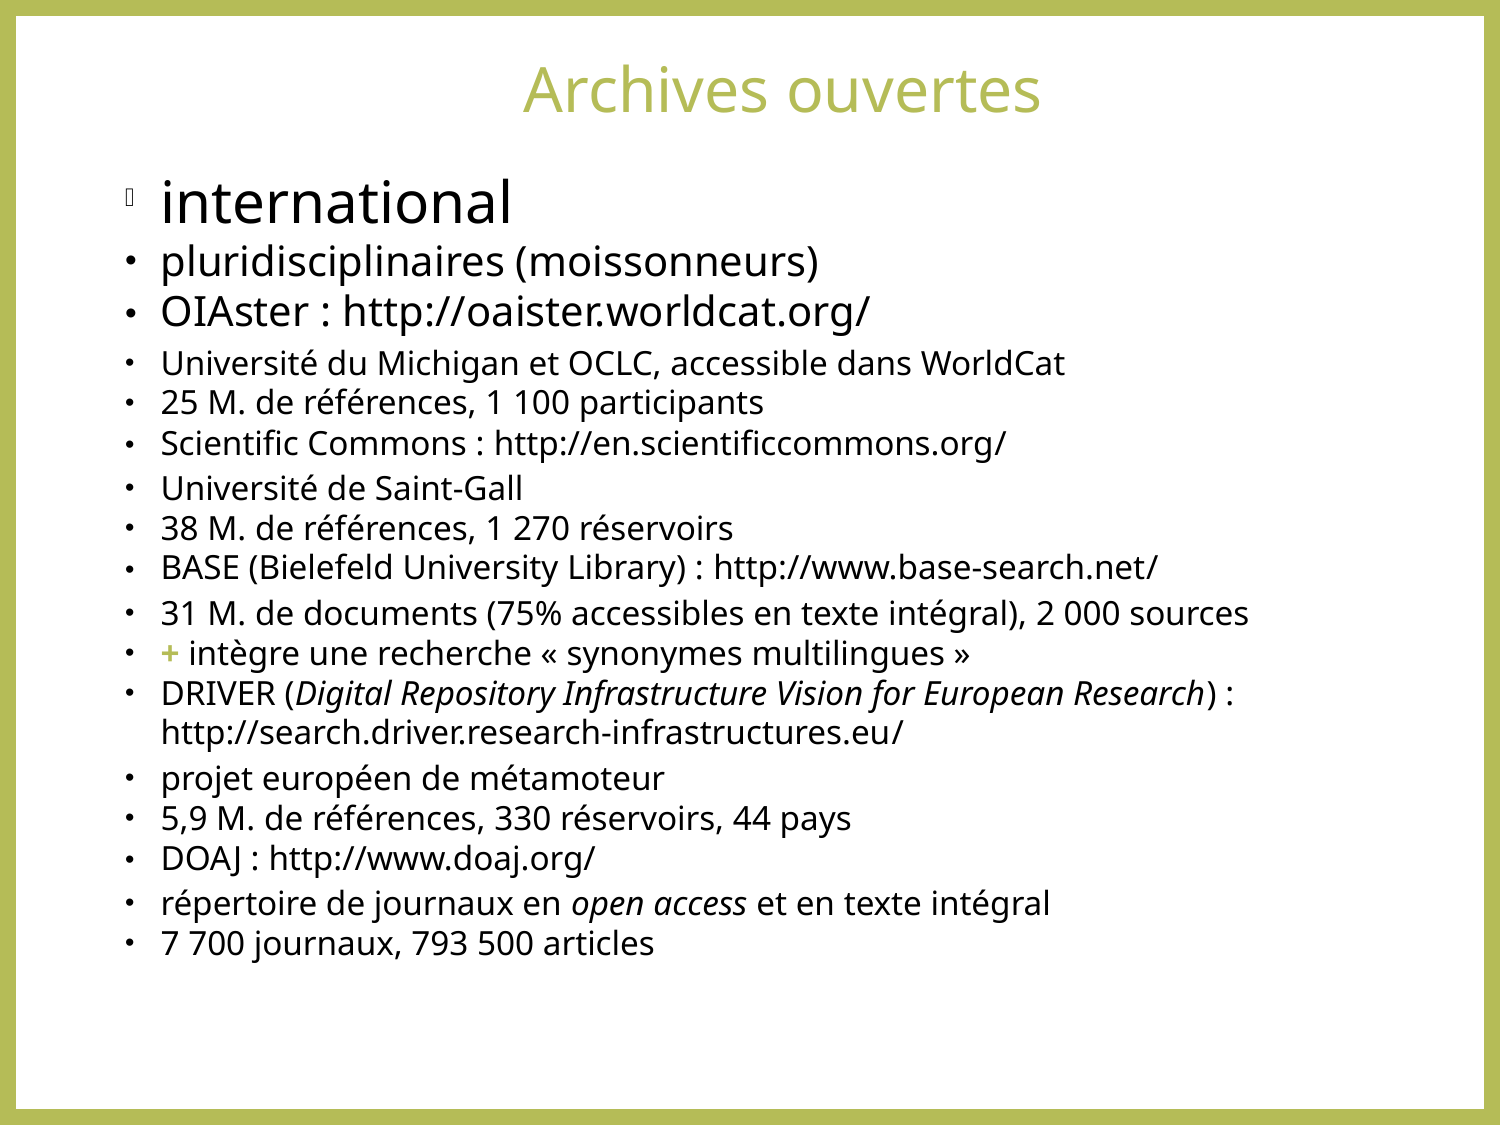

Archives ouvertes
international
pluridisciplinaires (moissonneurs)
OIAster : http://oaister.worldcat.org/
Université du Michigan et OCLC, accessible dans WorldCat
25 M. de références, 1 100 participants
Scientific Commons : http://en.scientificcommons.org/
Université de Saint-Gall
38 M. de références, 1 270 réservoirs
BASE (Bielefeld University Library) : http://www.base-search.net/
31 M. de documents (75% accessibles en texte intégral), 2 000 sources
+ intègre une recherche « synonymes multilingues »
DRIVER (Digital Repository Infrastructure Vision for European Research) : http://search.driver.research-infrastructures.eu/
projet européen de métamoteur
5,9 M. de références, 330 réservoirs, 44 pays
DOAJ : http://www.doaj.org/
répertoire de journaux en open access et en texte intégral
7 700 journaux, 793 500 articles